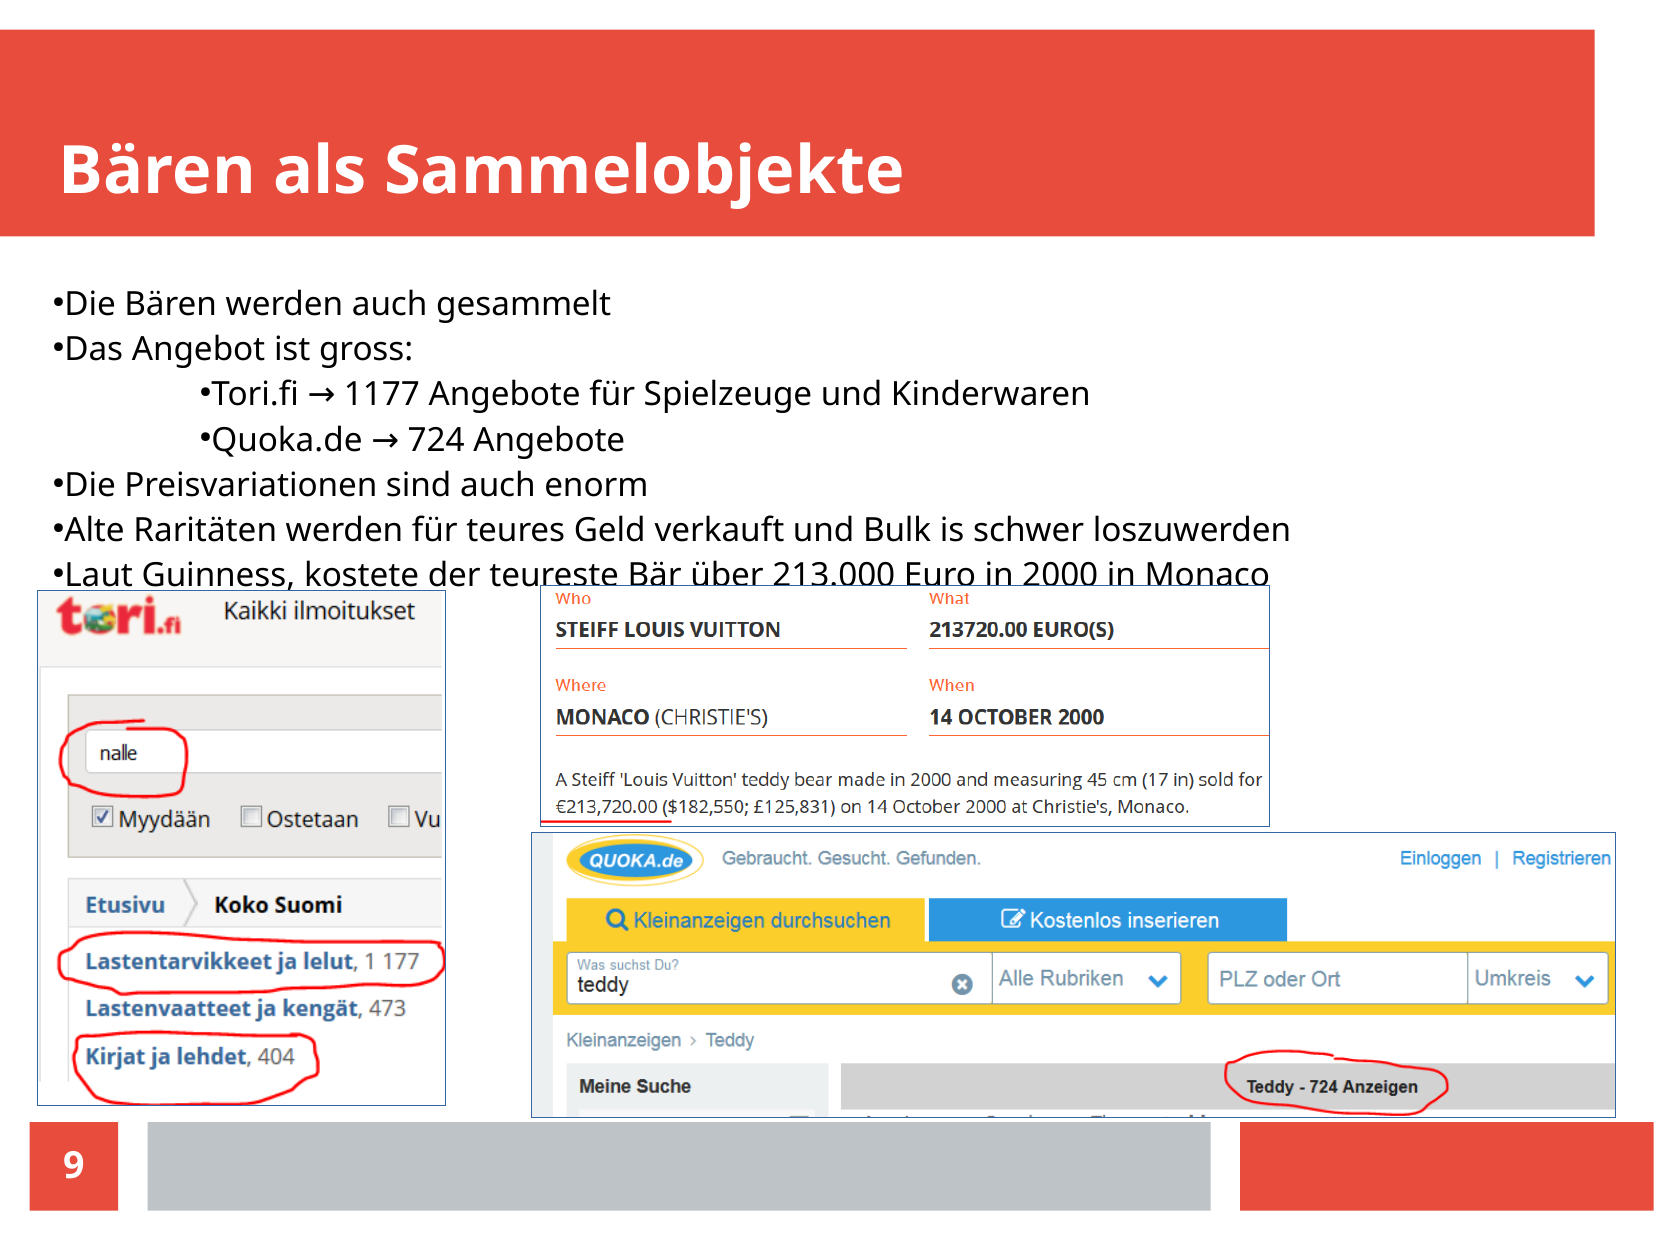

# Bären als Sammelobjekte
Die Bären werden auch gesammelt
Das Angebot ist gross:
Tori.fi → 1177 Angebote für Spielzeuge und Kinderwaren
Quoka.de → 724 Angebote
Die Preisvariationen sind auch enorm
Alte Raritäten werden für teures Geld verkauft und Bulk is schwer loszuwerden
Laut Guinness, kostete der teureste Bär über 213.000 Euro in 2000 in Monaco